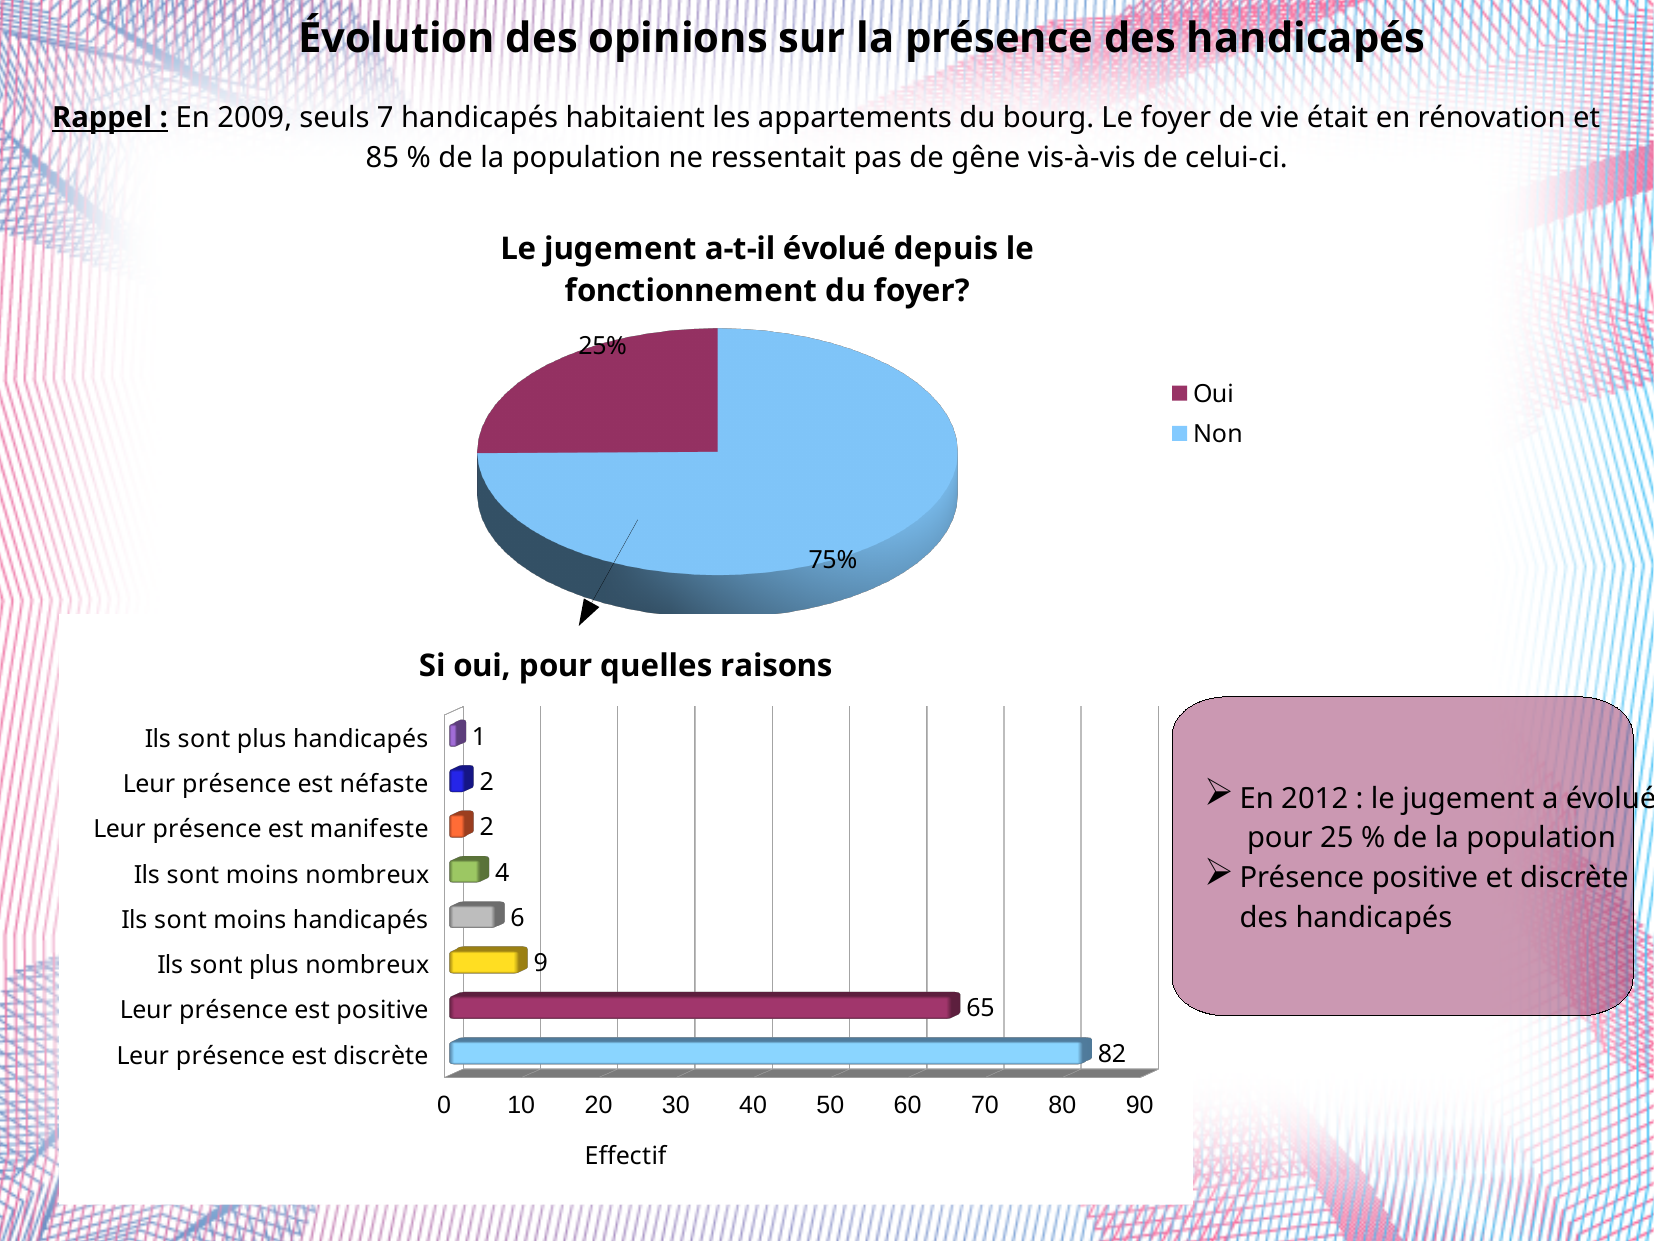

Évolution des opinions sur la présence des handicapés
Rappel : En 2009, seuls 7 handicapés habitaient les appartements du bourg. Le foyer de vie était en rénovation et 85 % de la population ne ressentait pas de gêne vis-à-vis de celui-ci.
[unsupported chart]
[unsupported chart]
En 2012 : le jugement a évolué
 pour 25 % de la population
Présence positive et discrète
des handicapés